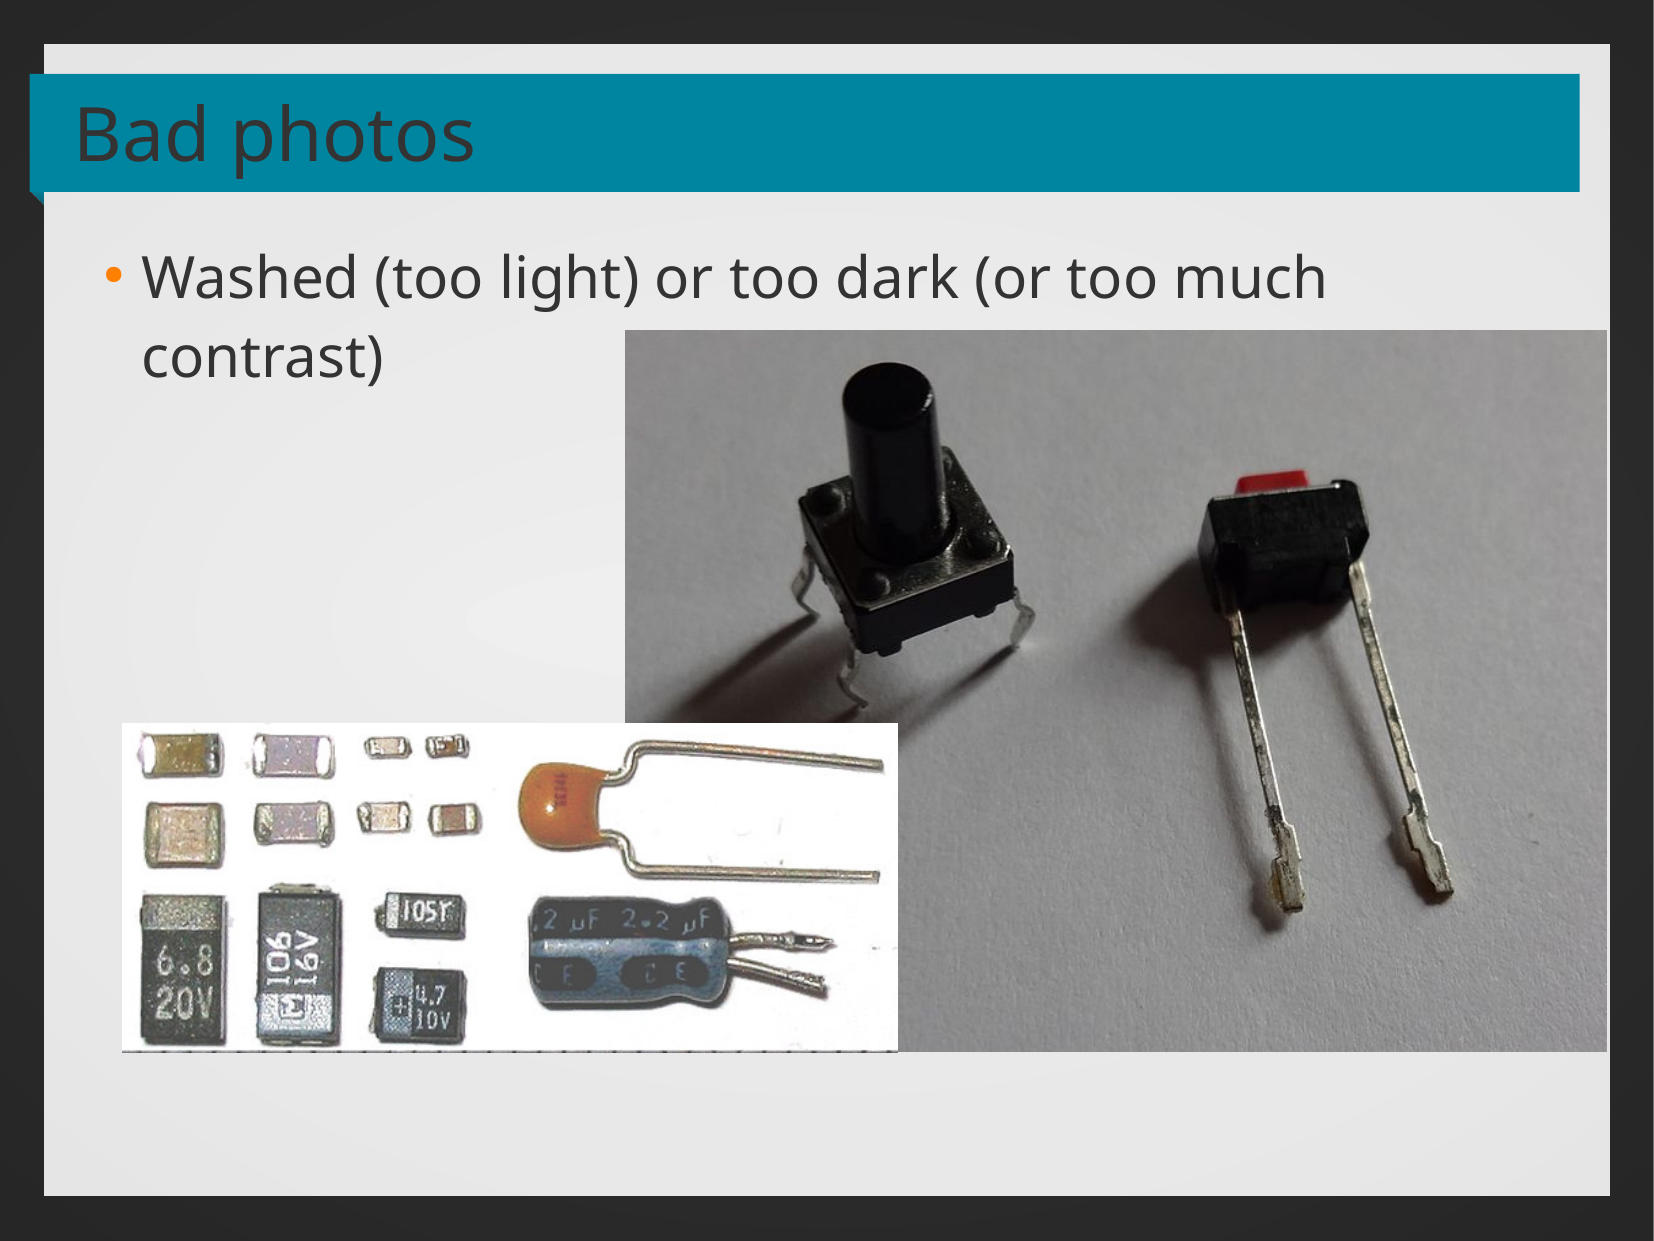

# Bad photos
Washed (too light) or too dark (or too much contrast)